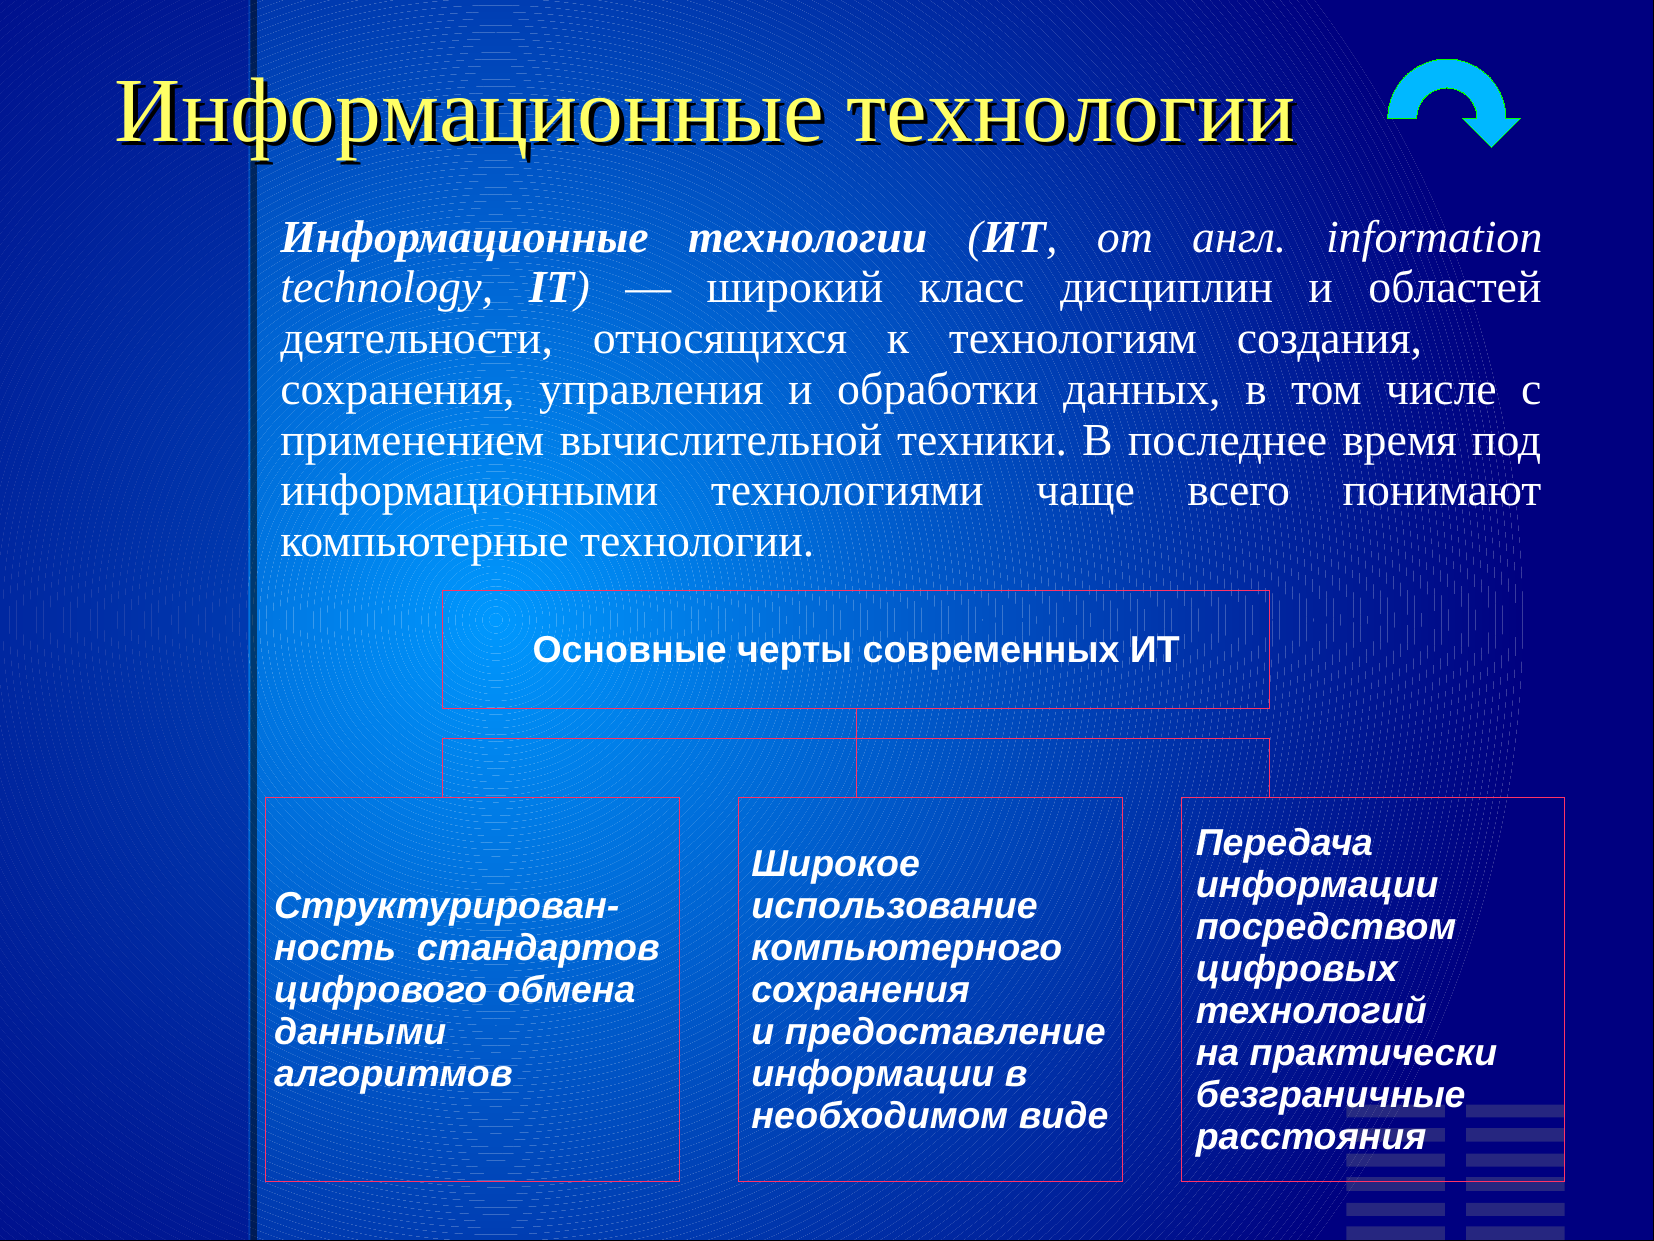

# Информационные технологии
Информационные технологии (ИТ, от англ. information technology, IT) — широкий класс дисциплин и областей деятельности, относящихся к технологиям создания, сохранения, управления и обработки данных, в том числе с применением вычислительной техники. В последнее время под информационными технологиями чаще всего понимают компьютерные технологии.
Основные черты современных ИТ
Структурирован-
ность стандартов
цифрового обмена
данными
алгоритмов
Широкое
использование
компьютерного
сохранения
и предоставление
информации в
необходимом виде
Передача
информации
посредством
цифровых
технологий
на практически
безграничные
расстояния